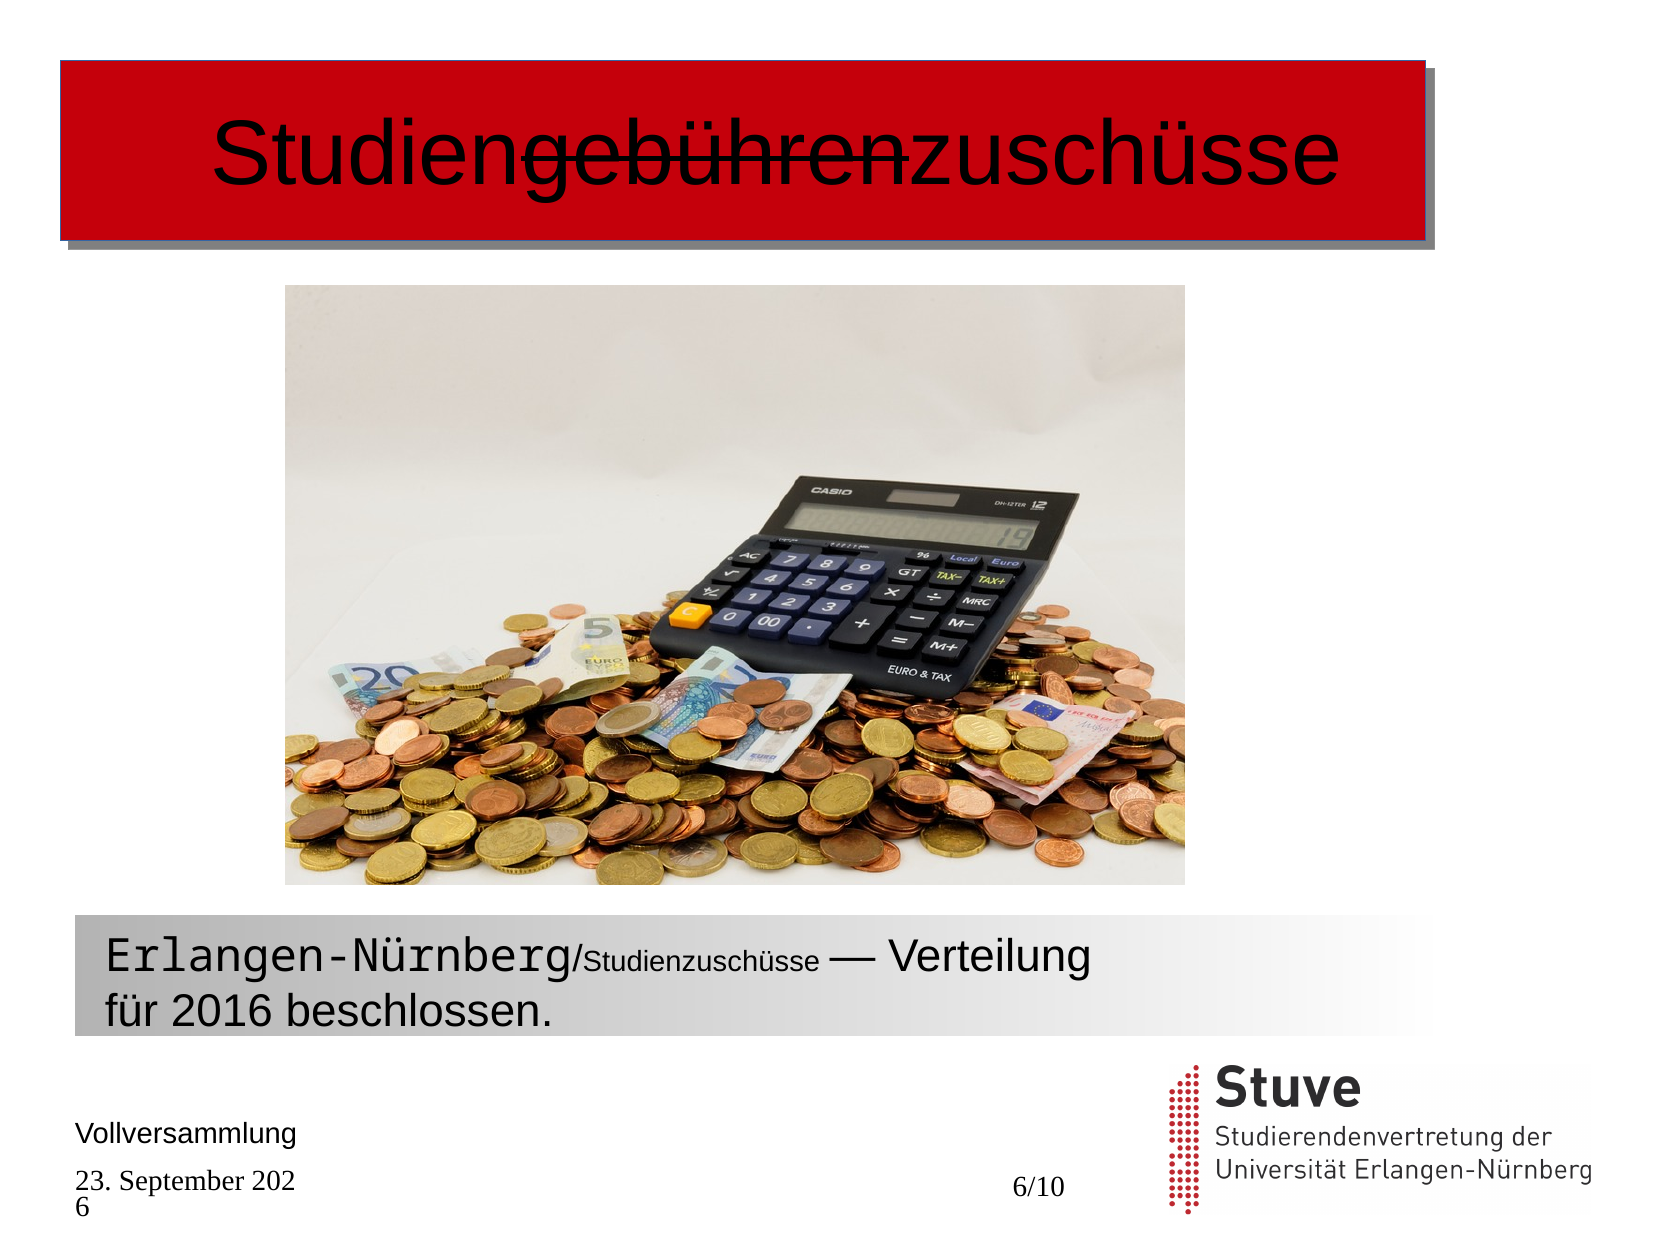

# Studiengebührenzuschüsse
Erlangen-Nürnberg/Studienzuschüsse — Verteilung für 2016 beschlossen.
6